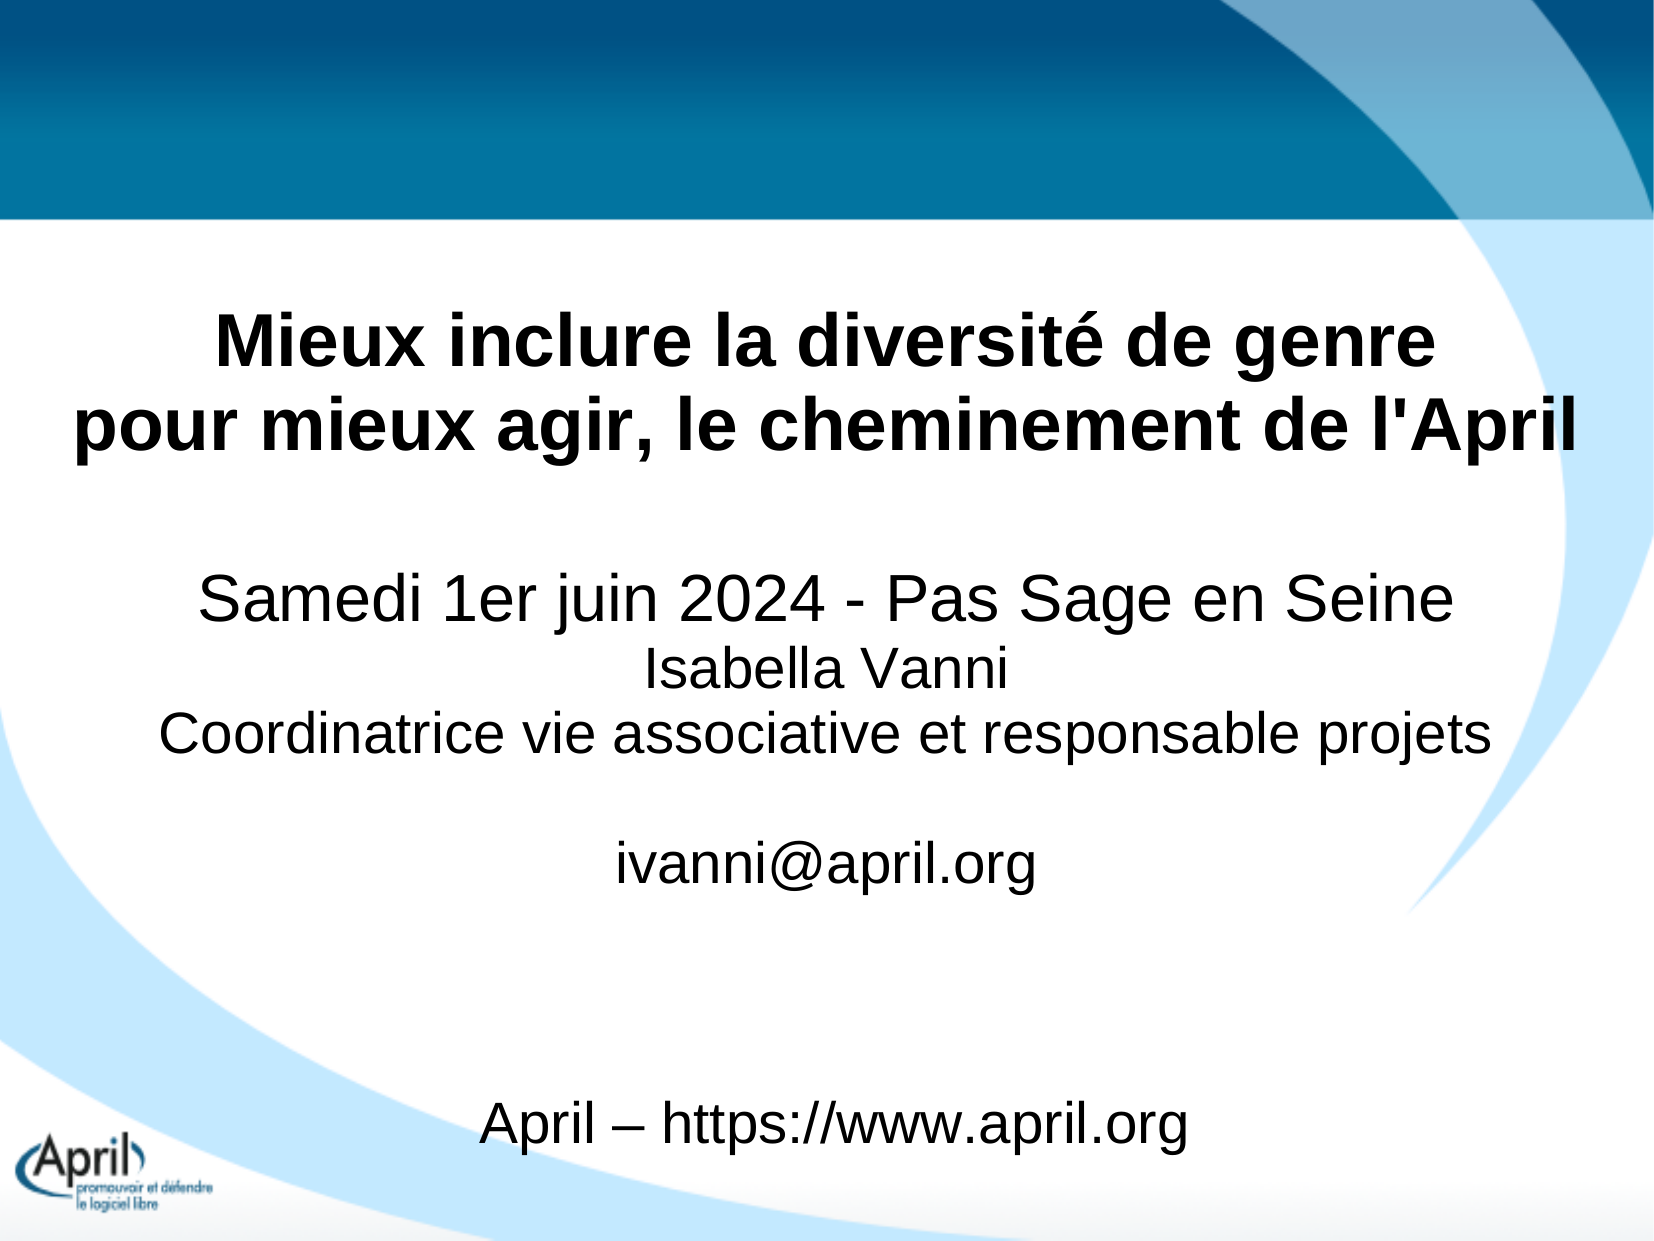

# Mieux inclure la diversité de genre
pour mieux agir, le cheminement de l'April
Samedi 1er juin 2024 - Pas Sage en Seine
Isabella Vanni
Coordinatrice vie associative et responsable projets
ivanni@april.org
 April – https://www.april.org